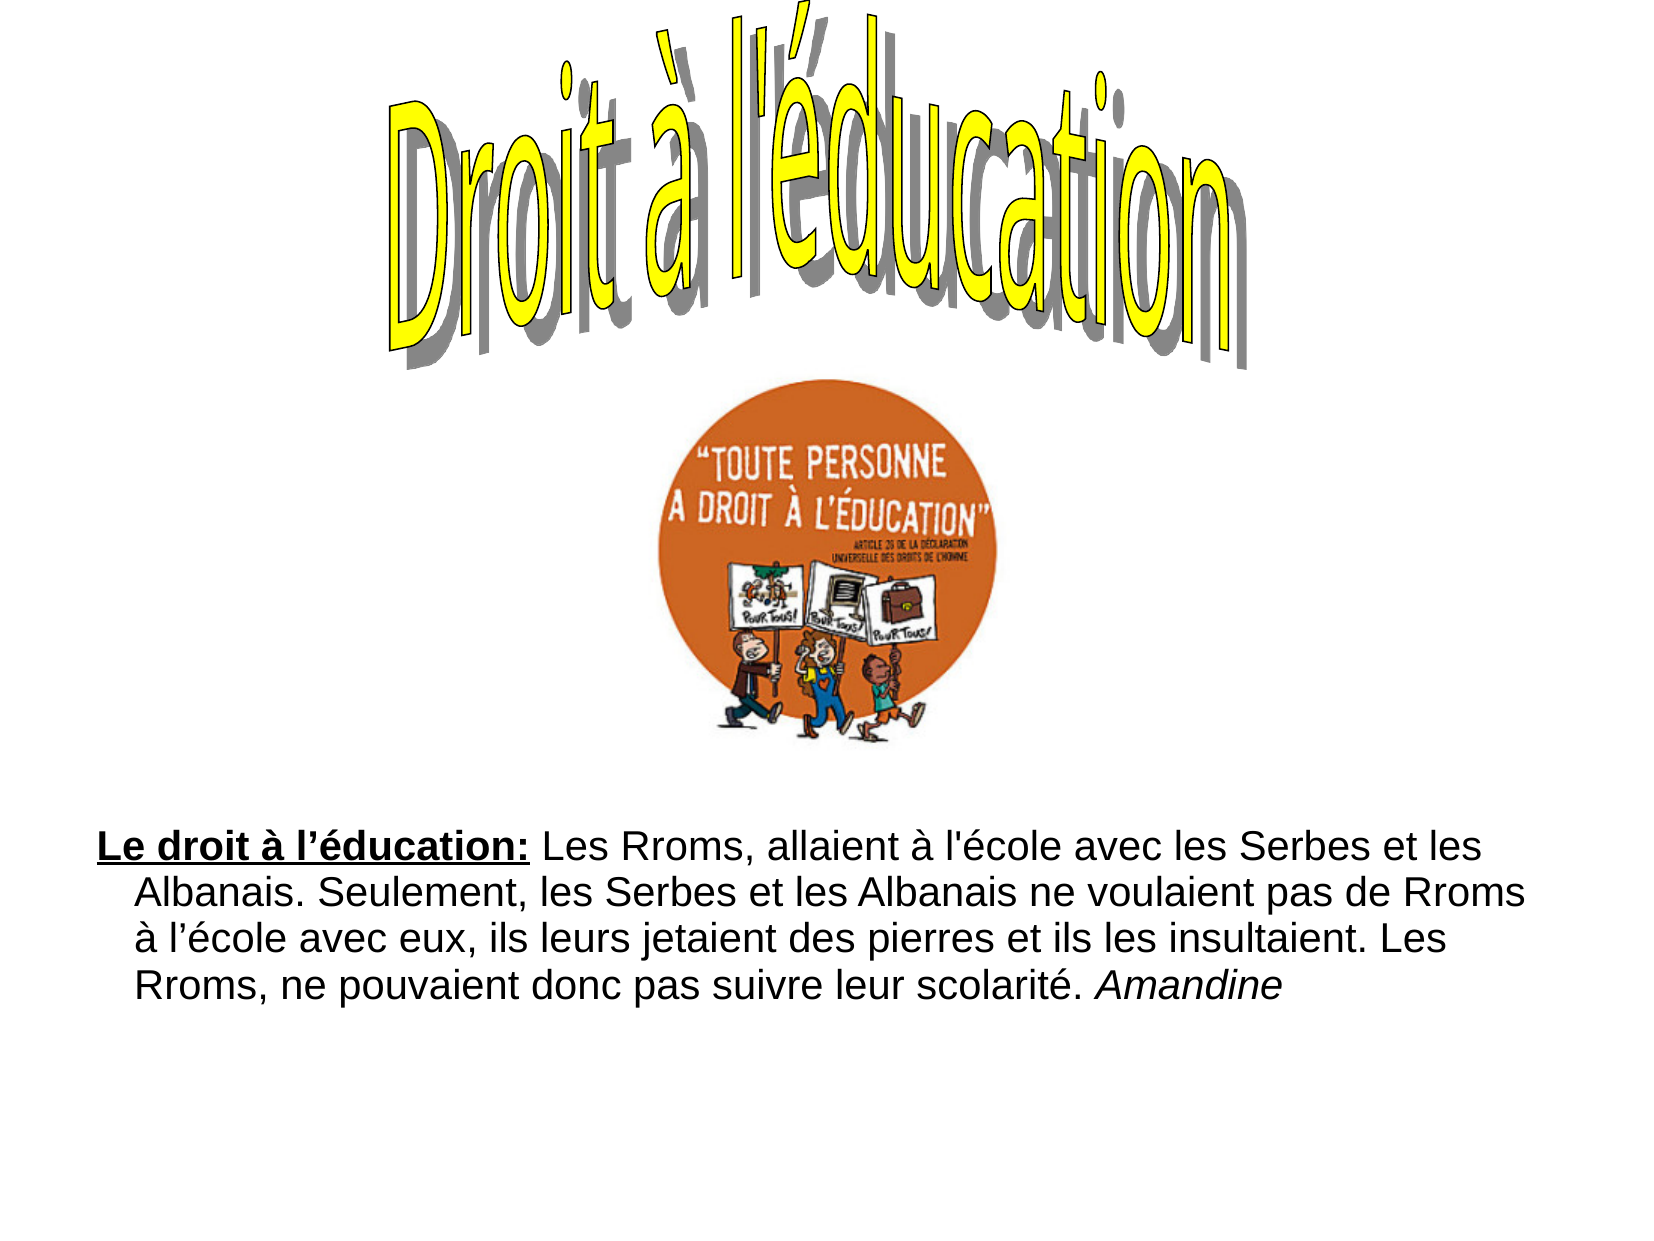

Droit à l'éducation
# Le droit à l’éducation: Les Rroms, allaient à l'école avec les Serbes et les Albanais. Seulement, les Serbes et les Albanais ne voulaient pas de Rroms à l’école avec eux, ils leurs jetaient des pierres et ils les insultaient. Les Rroms, ne pouvaient donc pas suivre leur scolarité. Amandine